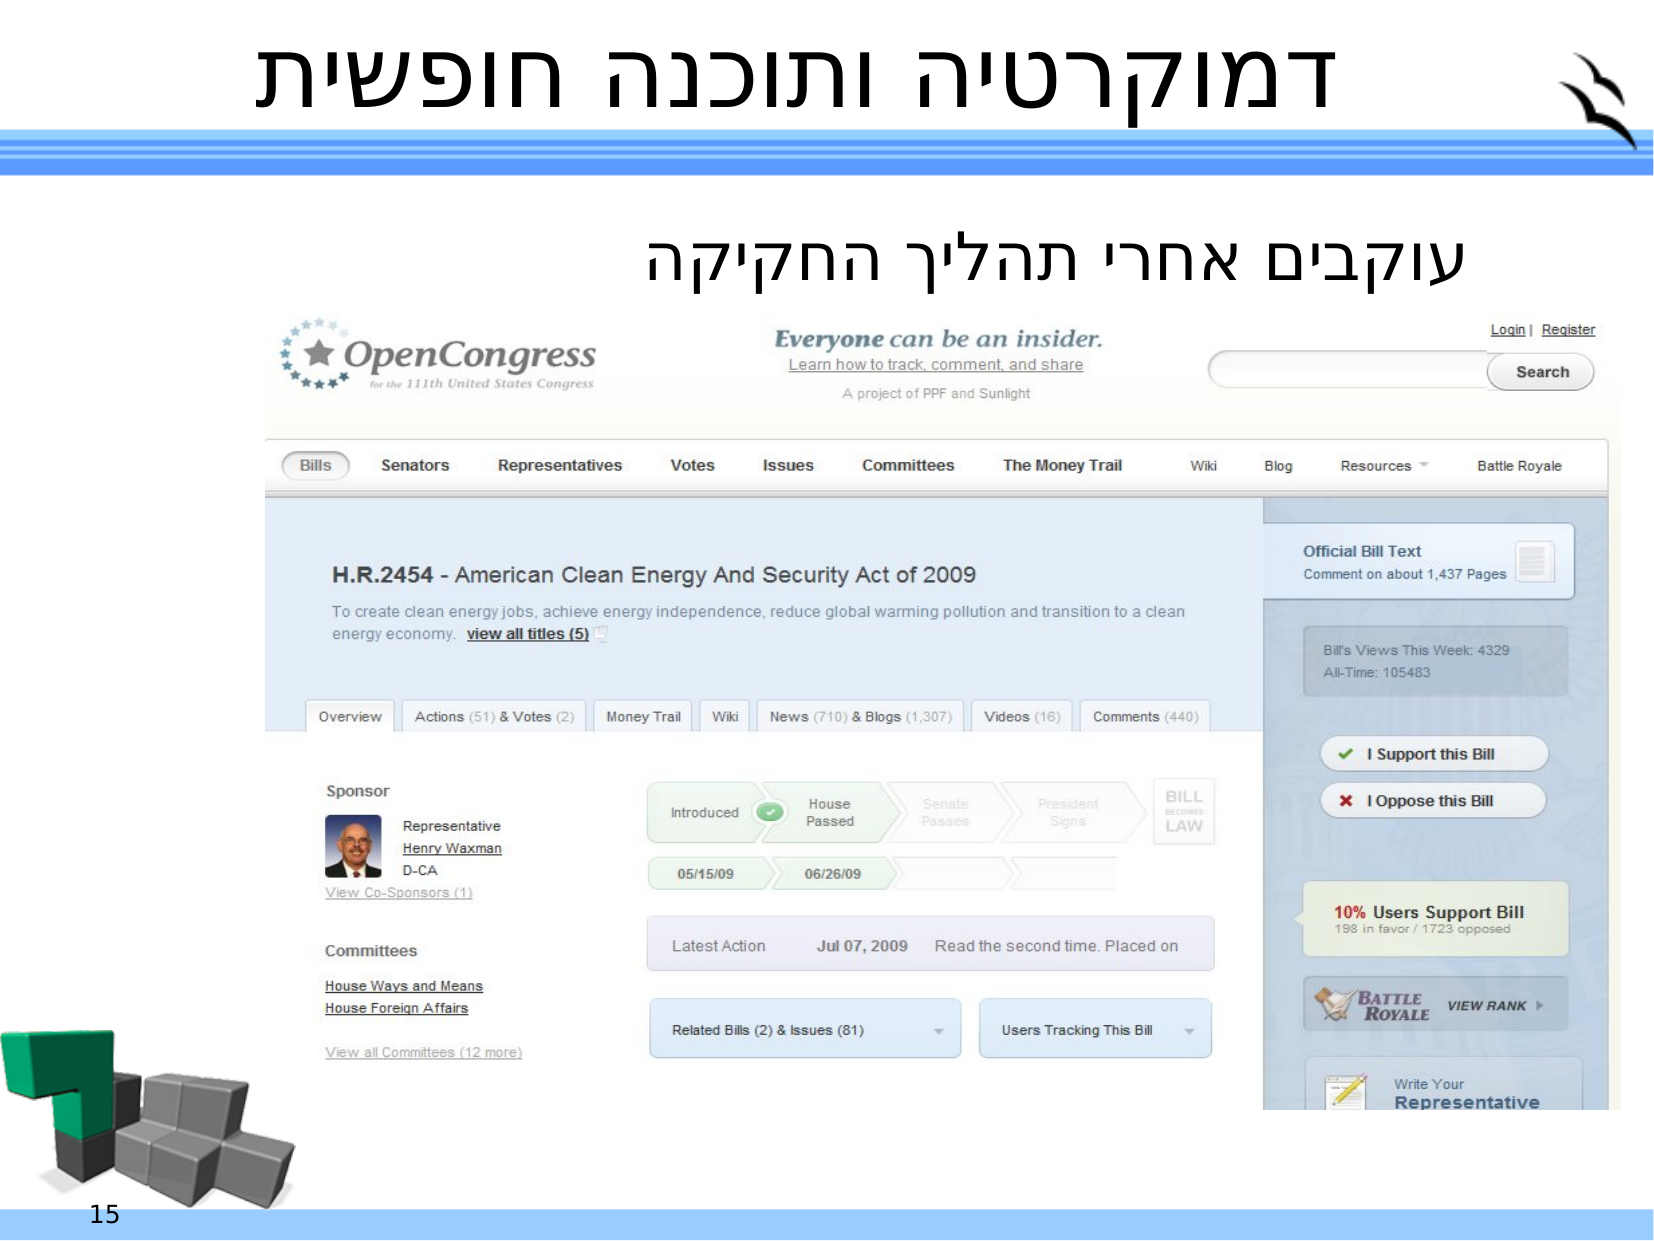

# דמוקרטיה ותוכנה חופשית
עוקבים אחרי תהליך החקיקה